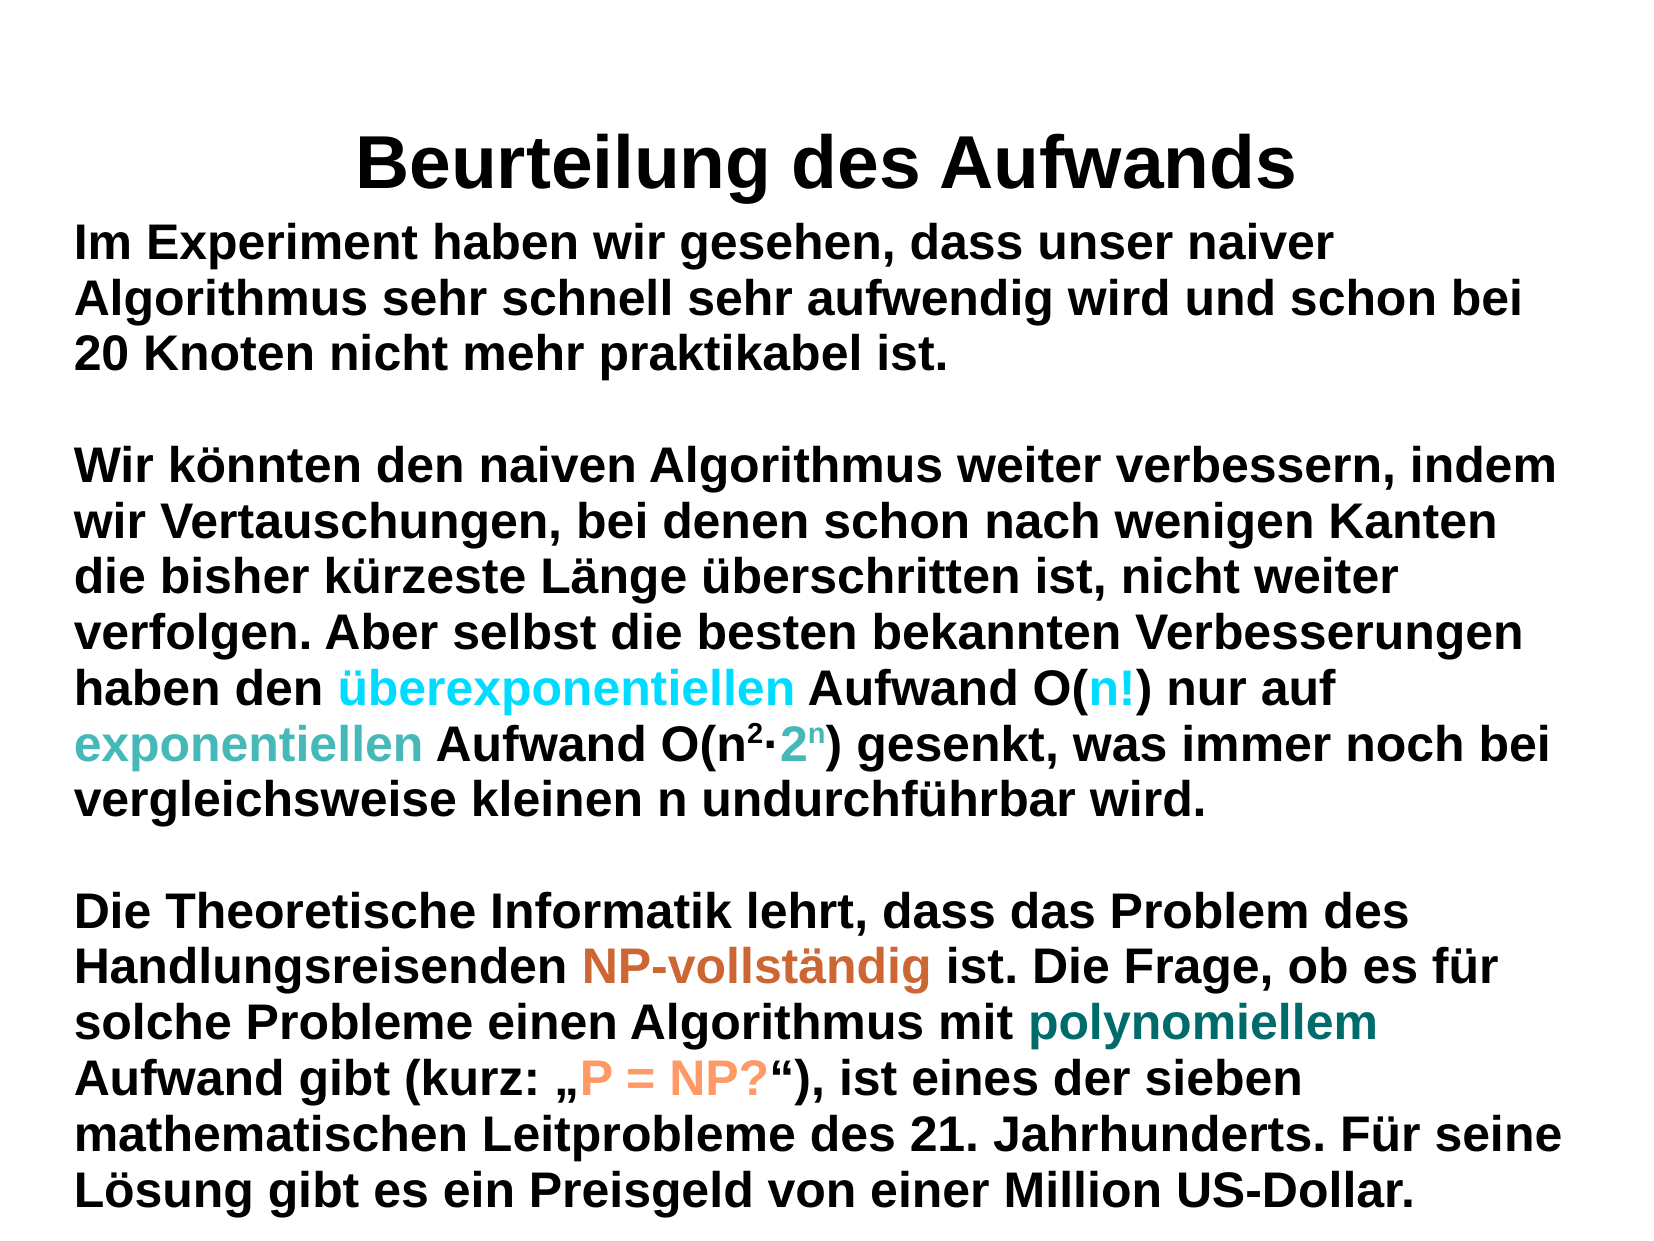

# Beurteilung des Aufwands
Im Experiment haben wir gesehen, dass unser naiver Algorithmus sehr schnell sehr aufwendig wird und schon bei 20 Knoten nicht mehr praktikabel ist.
Wir könnten den naiven Algorithmus weiter verbessern, indem wir Vertauschungen, bei denen schon nach wenigen Kanten die bisher kürzeste Länge überschritten ist, nicht weiter verfolgen. Aber selbst die besten bekannten Verbesserungen haben den überexponentiellen Aufwand O(n!) nur auf exponentiellen Aufwand O(n2·2n) gesenkt, was immer noch bei vergleichsweise kleinen n undurchführbar wird.
Die Theoretische Informatik lehrt, dass das Problem des Handlungsreisenden NP-vollständig ist. Die Frage, ob es für solche Probleme einen Algorithmus mit polynomiellem Aufwand gibt (kurz: „P = NP?“), ist eines der sieben mathematischen Leitprobleme des 21. Jahrhunderts. Für seine Lösung gibt es ein Preisgeld von einer Million US-Dollar.